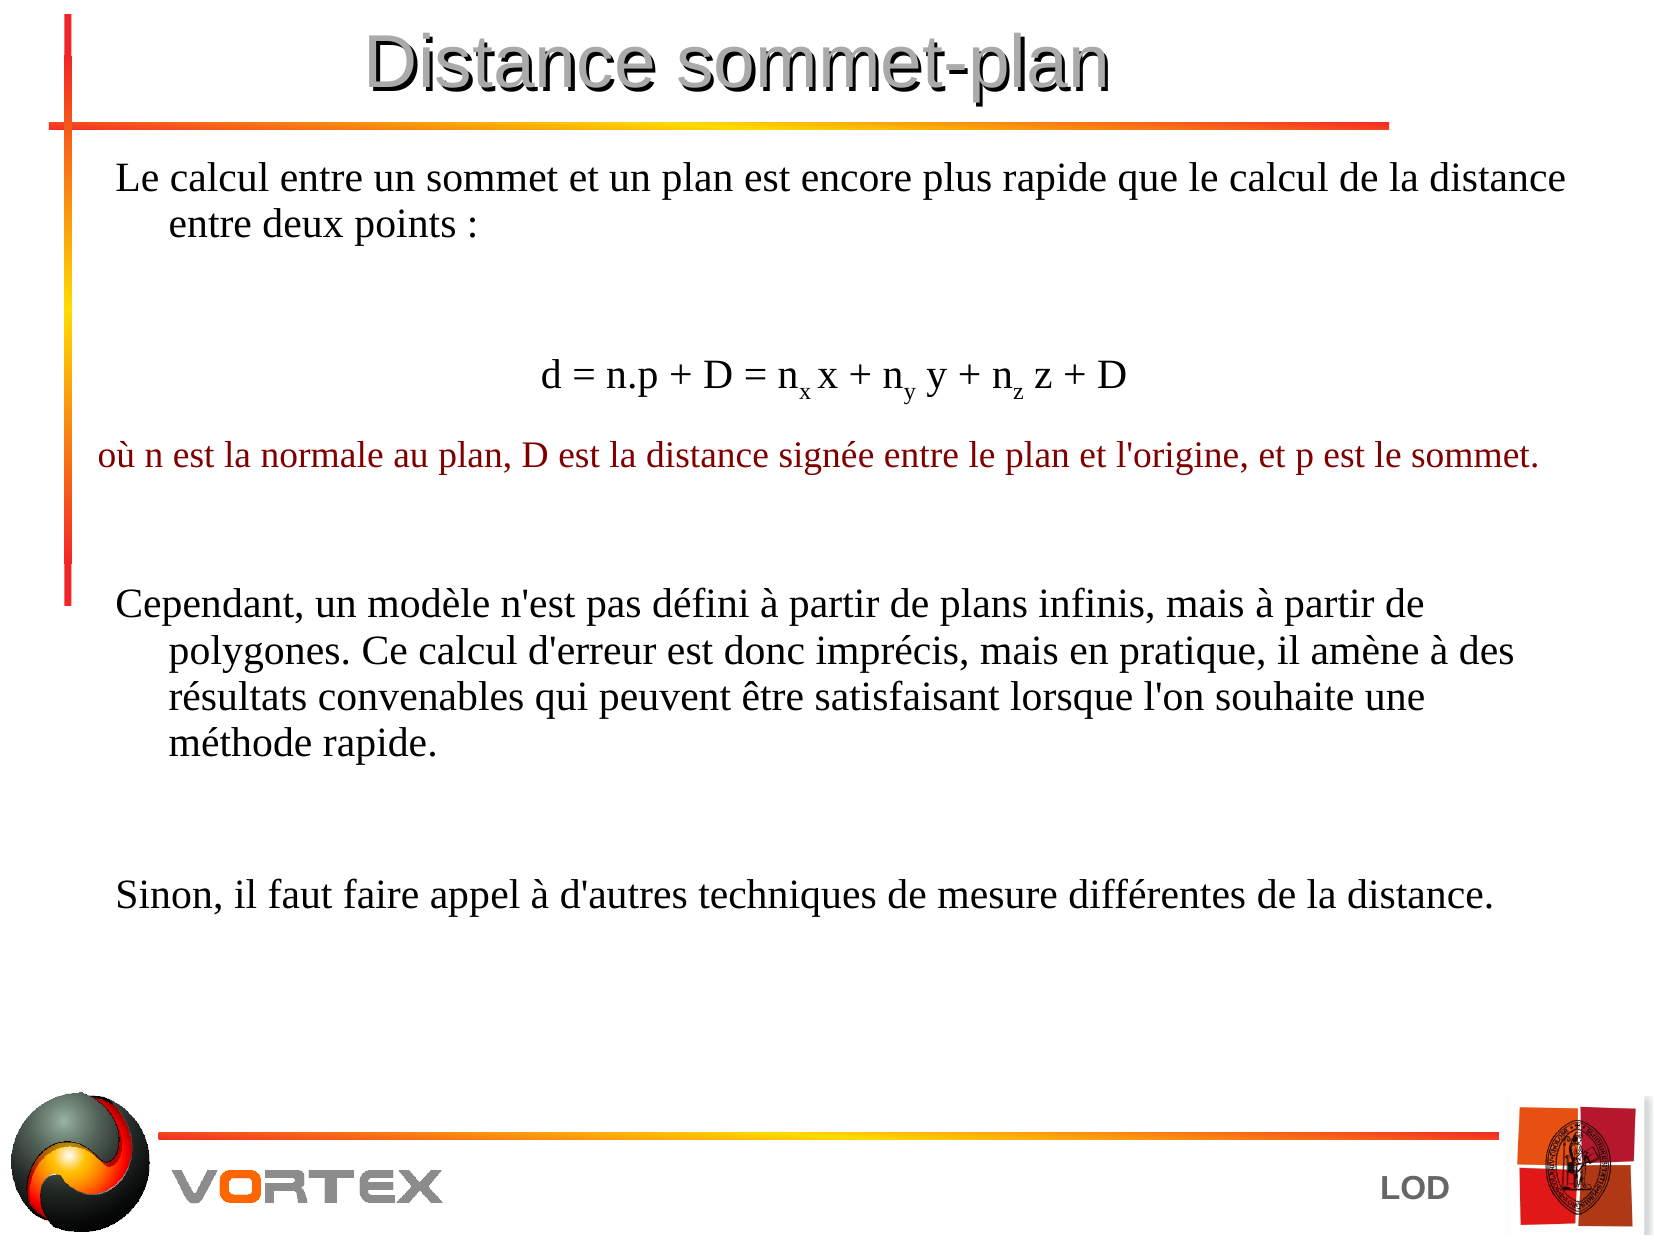

# Distance sommet-plan
Le calcul entre un sommet et un plan est encore plus rapide que le calcul de la distance entre deux points :
d = n.p + D = nx x + ny y + nz z + D
où n est la normale au plan, D est la distance signée entre le plan et l'origine, et p est le sommet.
Cependant, un modèle n'est pas défini à partir de plans infinis, mais à partir de polygones. Ce calcul d'erreur est donc imprécis, mais en pratique, il amène à des résultats convenables qui peuvent être satisfaisant lorsque l'on souhaite une méthode rapide.
Sinon, il faut faire appel à d'autres techniques de mesure différentes de la distance.